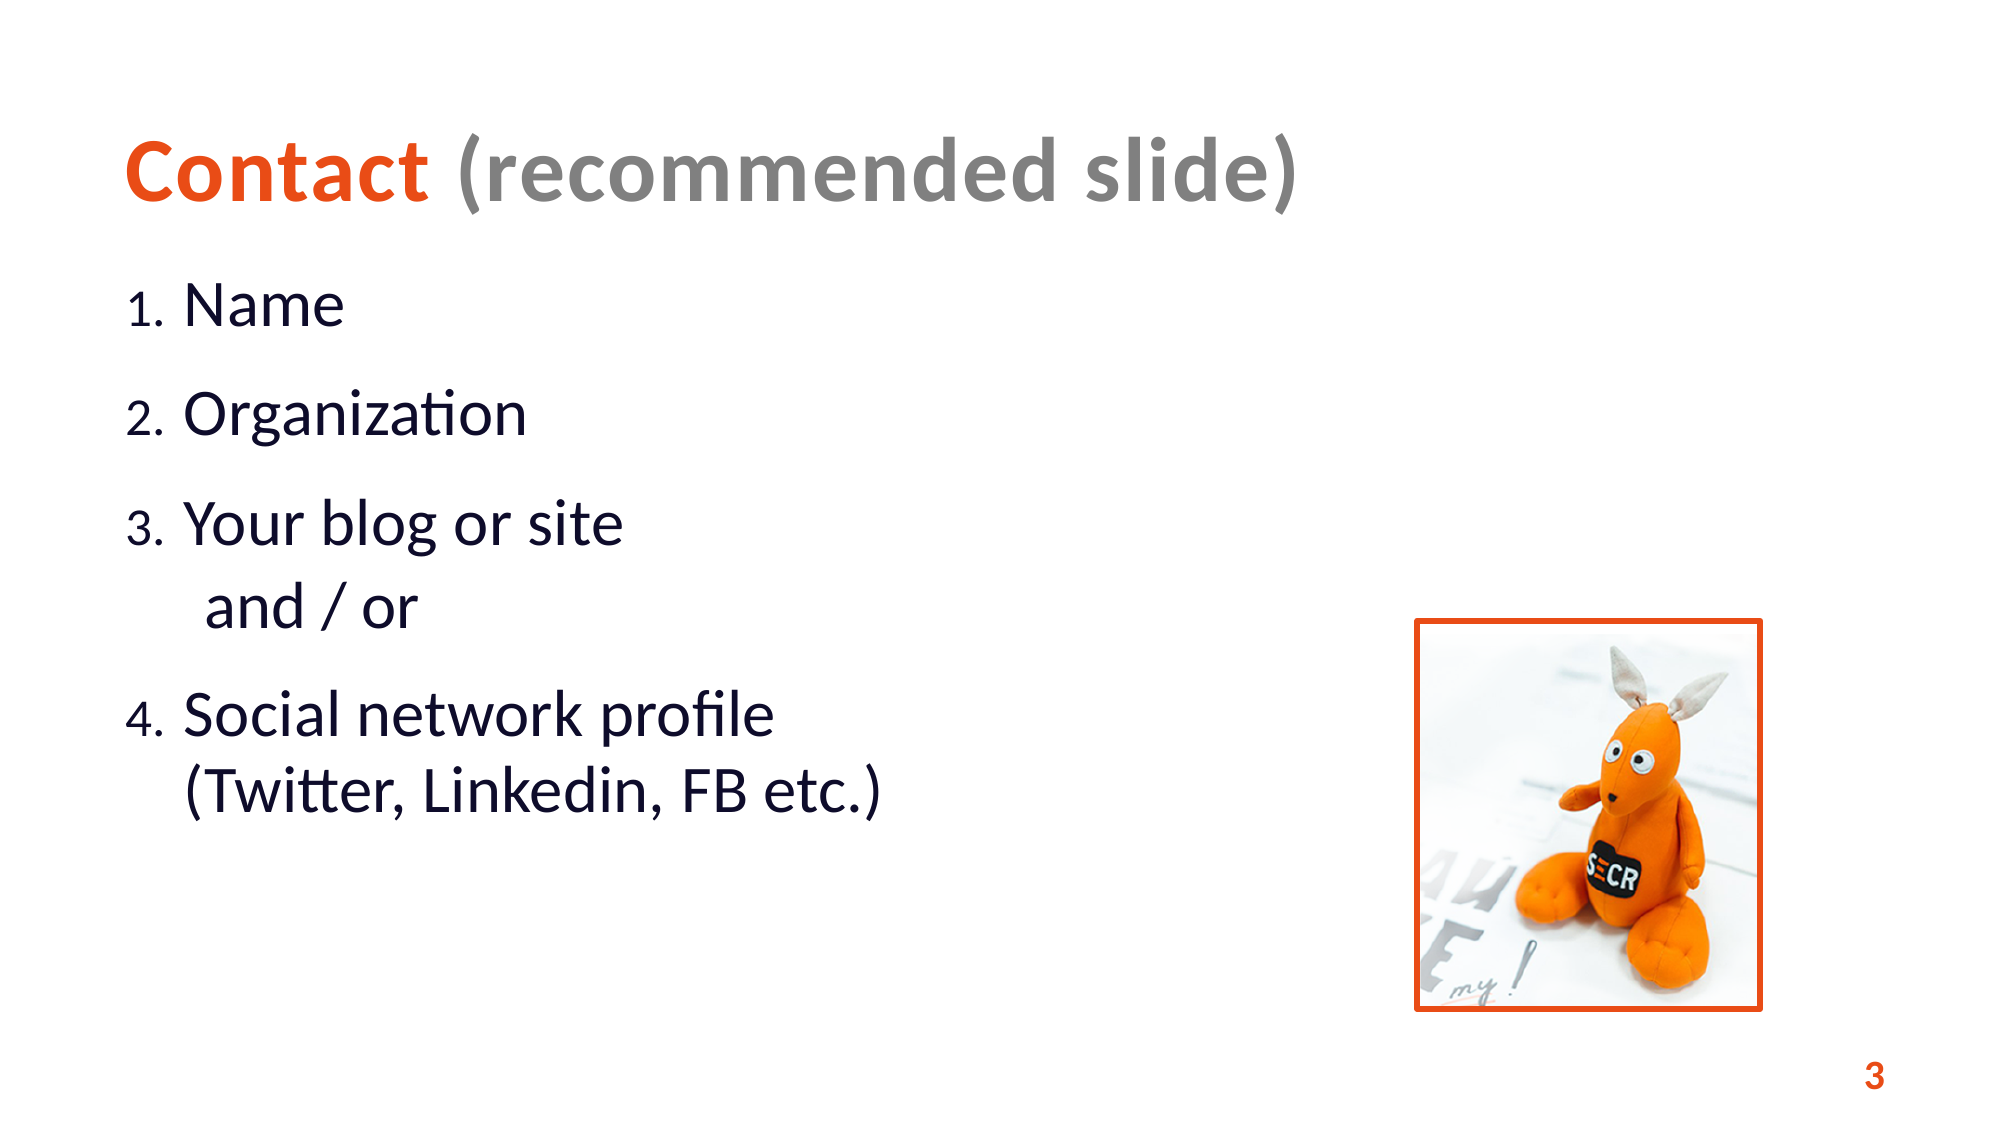

Contact (recommended slide)
# Name
Organization
Your blog or site
 and / or
Social network profile
(Twitter, Linkedin, FB etc.)